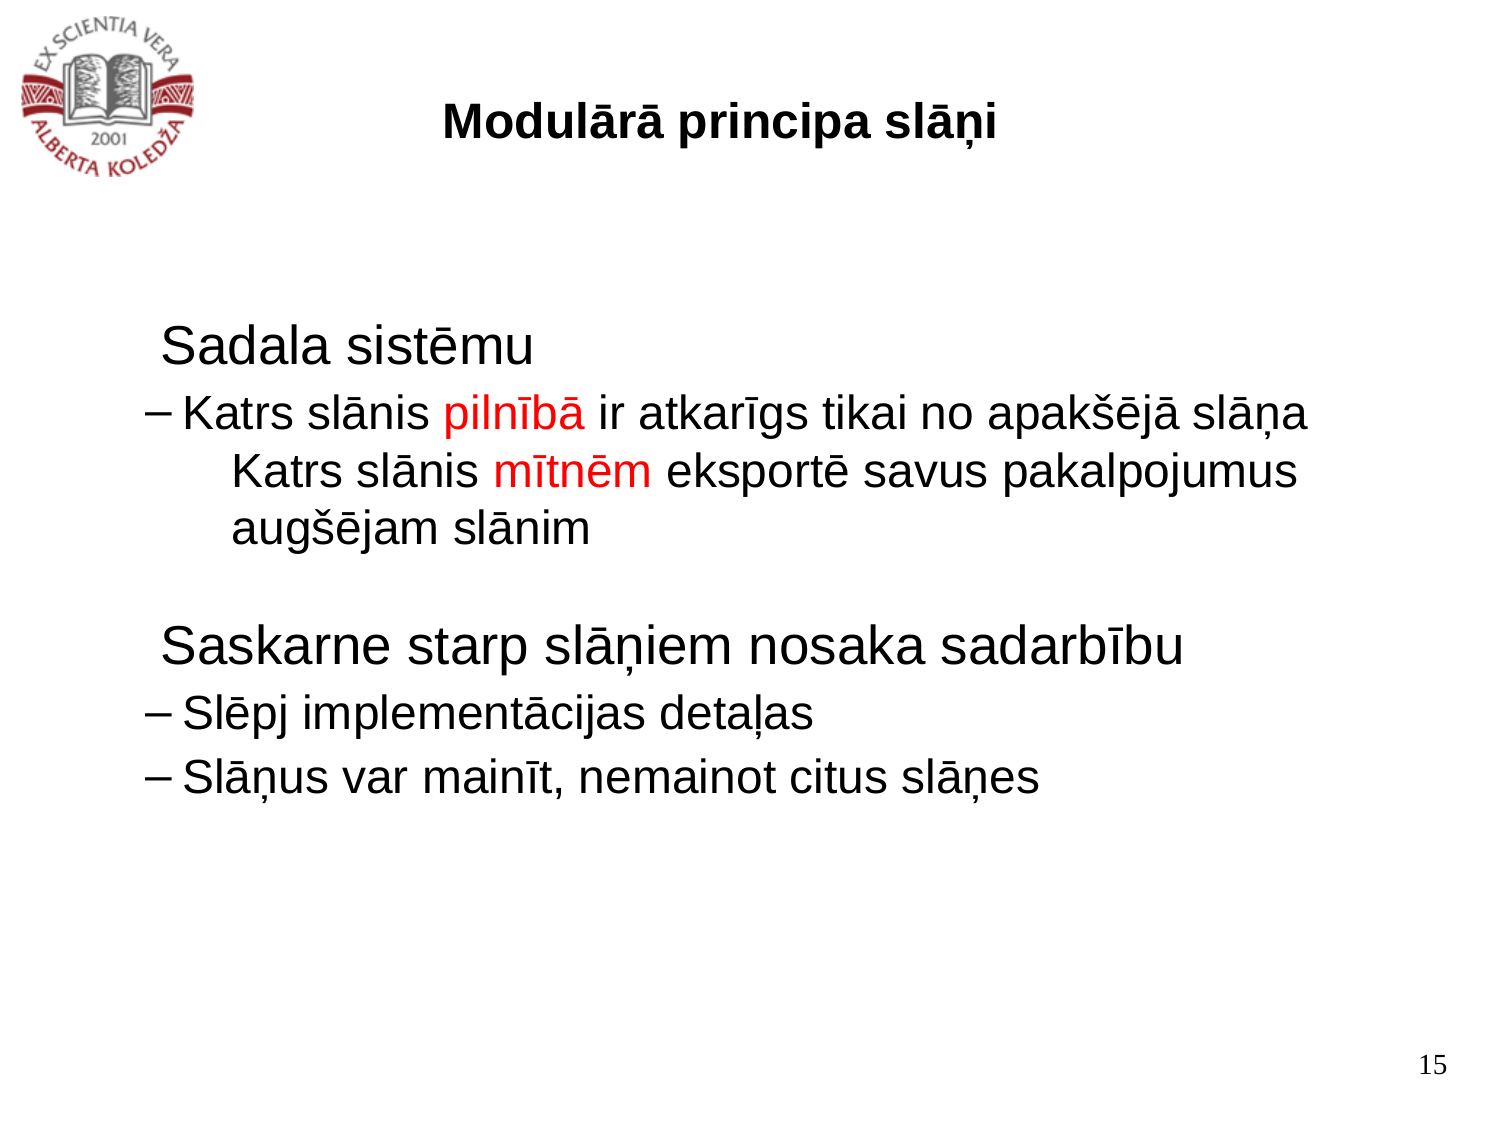

# Modulārā principa slāņi
Sadala sistēmu
Katrs slānis pilnībā ir atkarīgs tikai no apakšējā slāņa
Katrs slānis mītnēm eksportē savus pakalpojumus augšējam slānim
Saskarne starp slāņiem nosaka sadarbību
Slēpj implementācijas detaļas
Slāņus var mainīt, nemainot citus slāņes